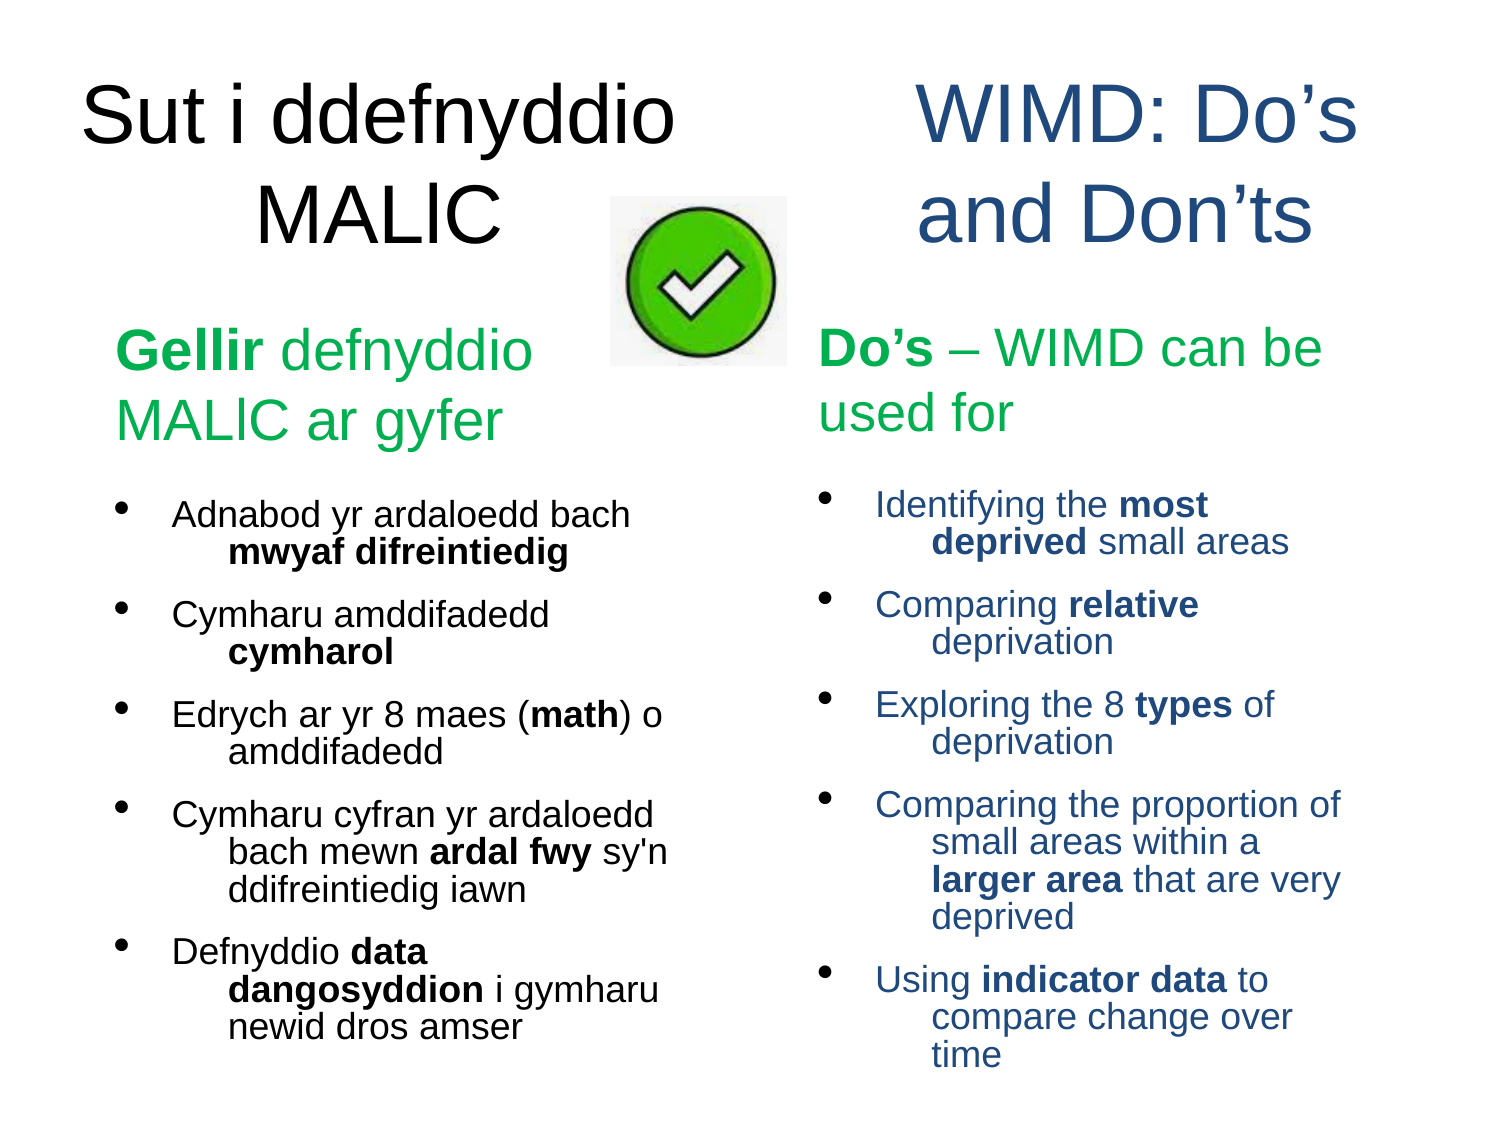

WIMD: Do’s and Don’ts
Sut i ddefnyddio MALlC
Gellir defnyddio MALlC ar gyfer
Adnabod yr ardaloedd bach mwyaf difreintiedig
Cymharu amddifadedd cymharol
Edrych ar yr 8 maes (math) o amddifadedd
Cymharu cyfran yr ardaloedd bach mewn ardal fwy sy'n ddifreintiedig iawn
Defnyddio data dangosyddion i gymharu newid dros amser
Do’s – WIMD can be used for
Identifying the most deprived small areas
Comparing relative deprivation
Exploring the 8 types of deprivation
Comparing the proportion of small areas within a larger area that are very deprived
Using indicator data to compare change over time